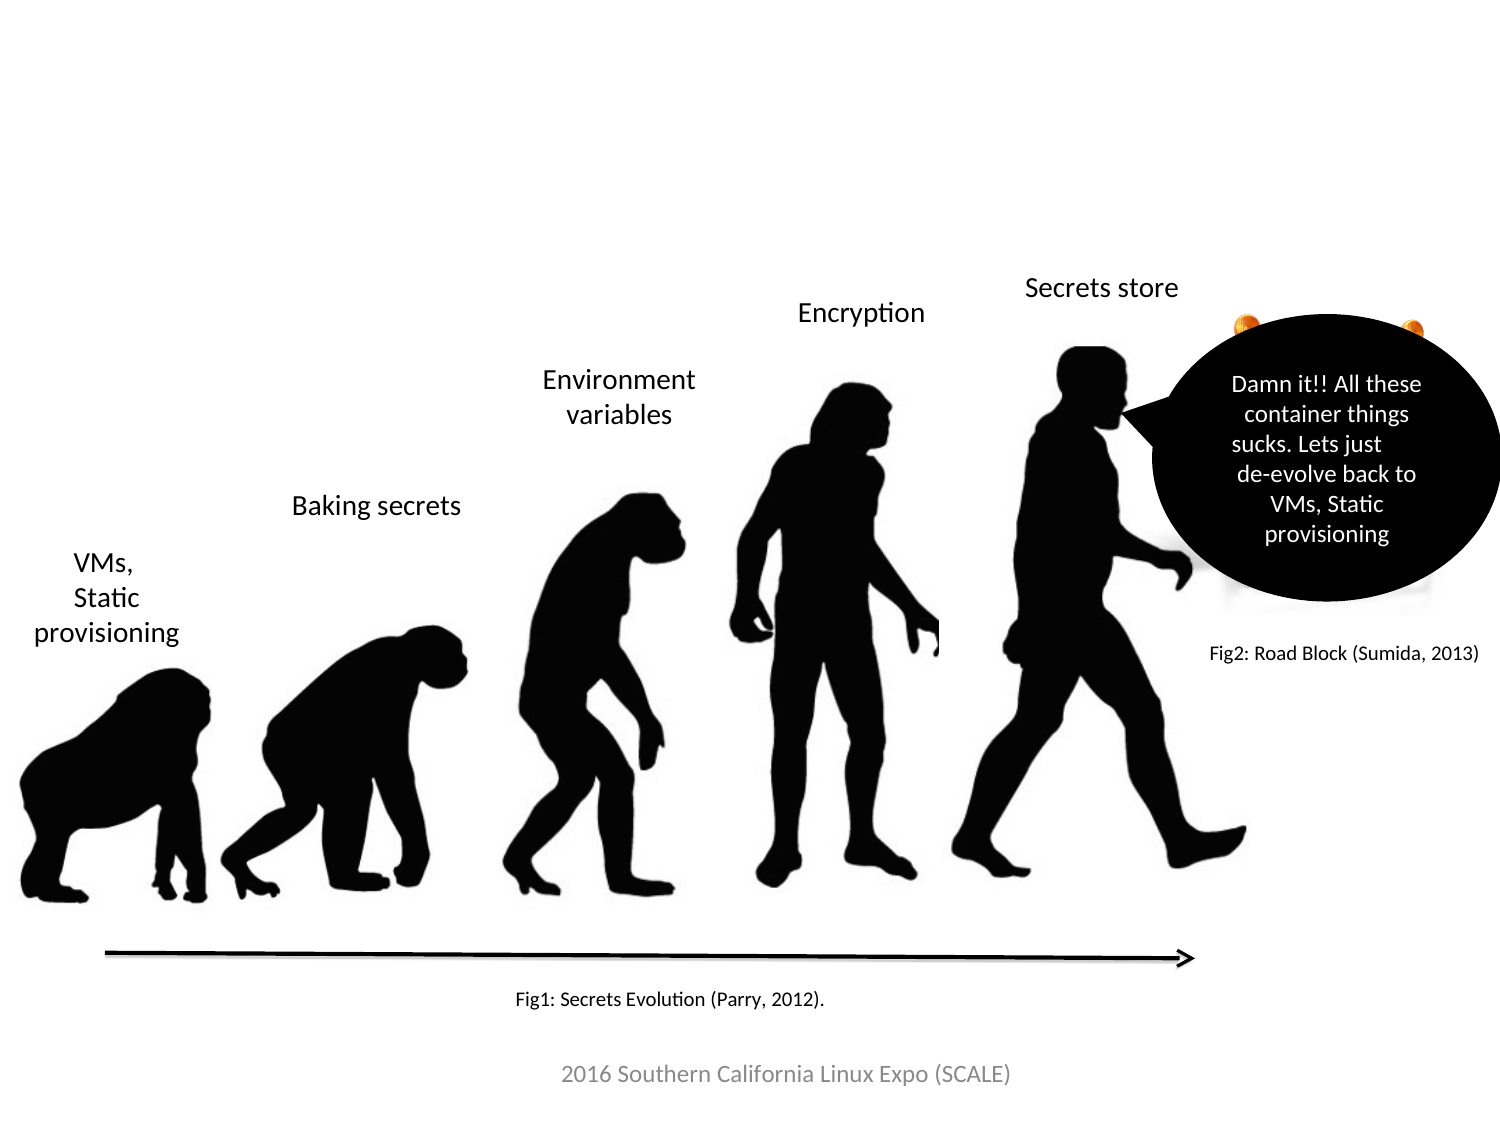

Secrets store
Encryption
Mesos
Kubernetes
Fig2: Road Block (Sumida, 2013)
Damn it!! All these container things sucks. Lets just de-evolve back to VMs, Static provisioning
Environment variables
Baking secrets
VMs,
Static provisioning
Fig1: Secrets Evolution (Parry, 2012).
2016 Southern California Linux Expo (SCALE)